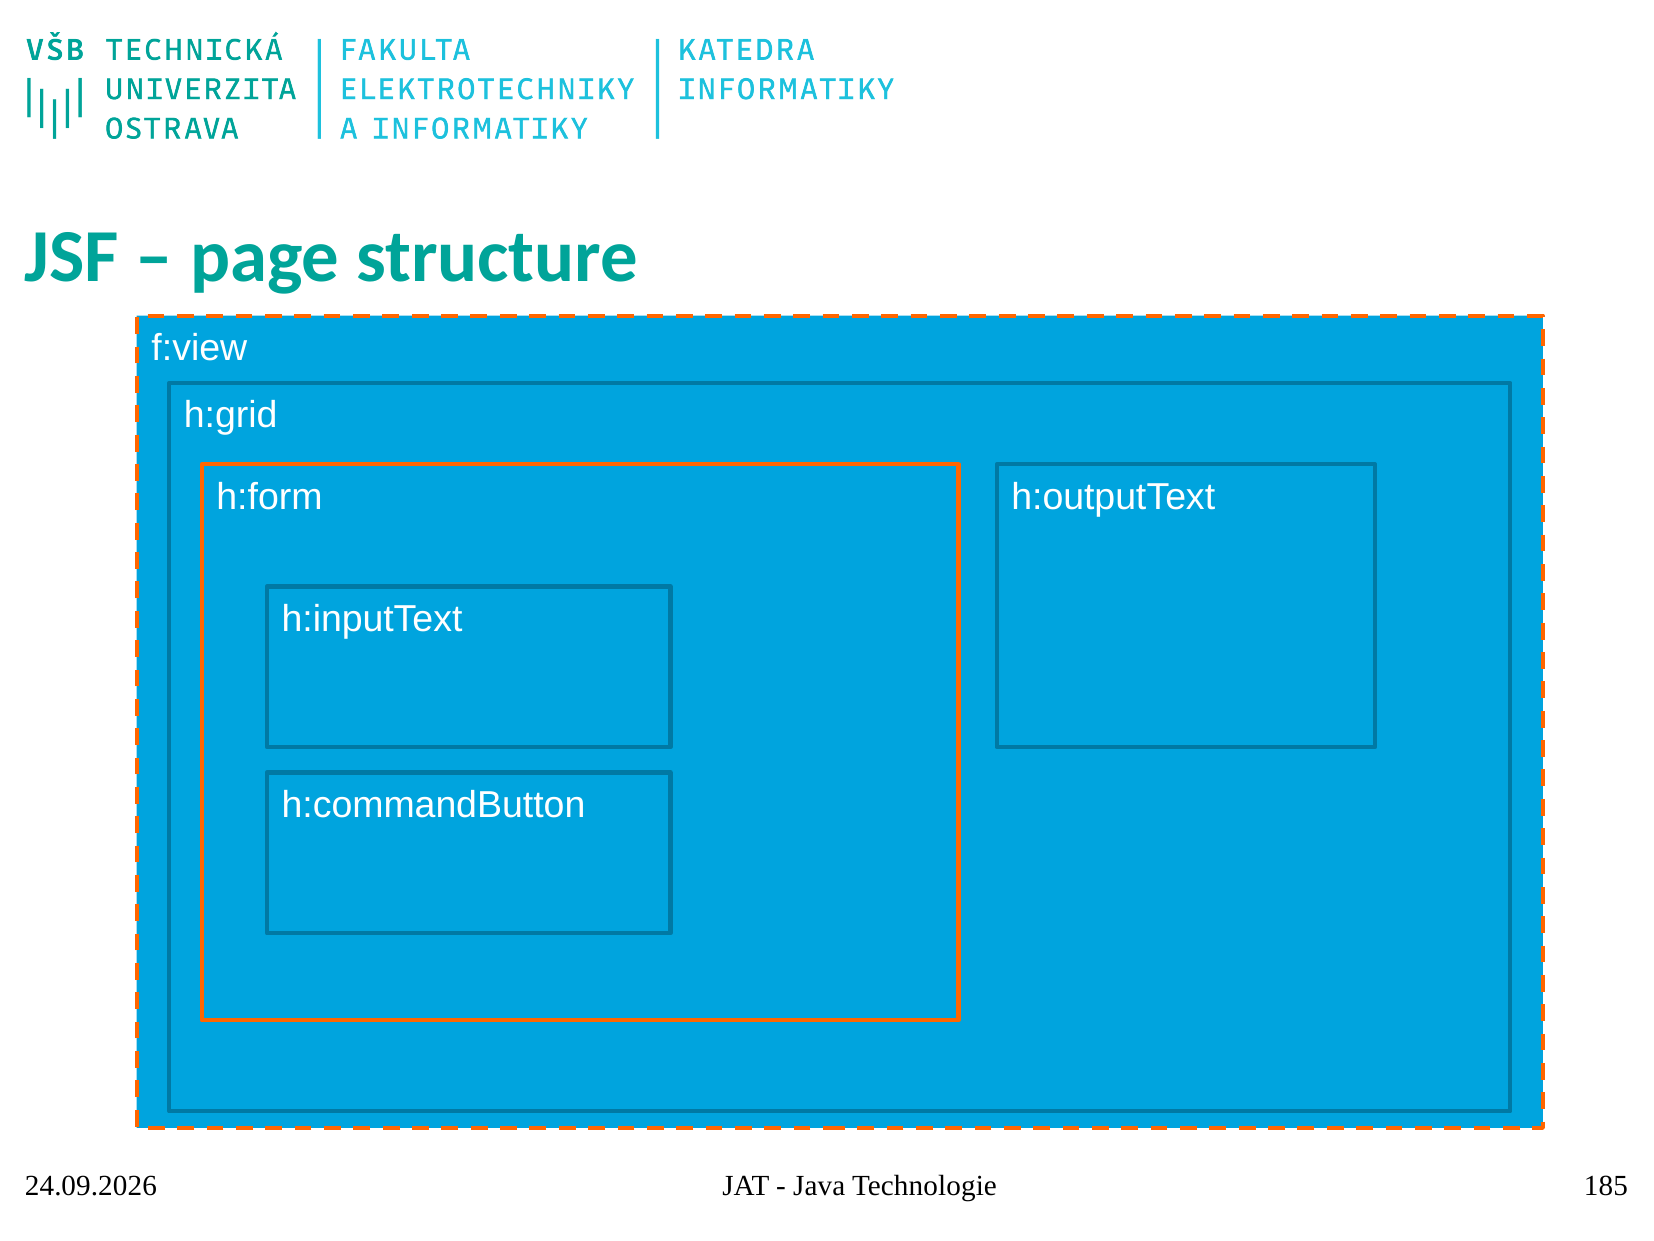

# JSF – page structure
f:view
h:grid
h:form
h:outputText
h:inputText
h:commandButton
JAT - Java Technologie
185